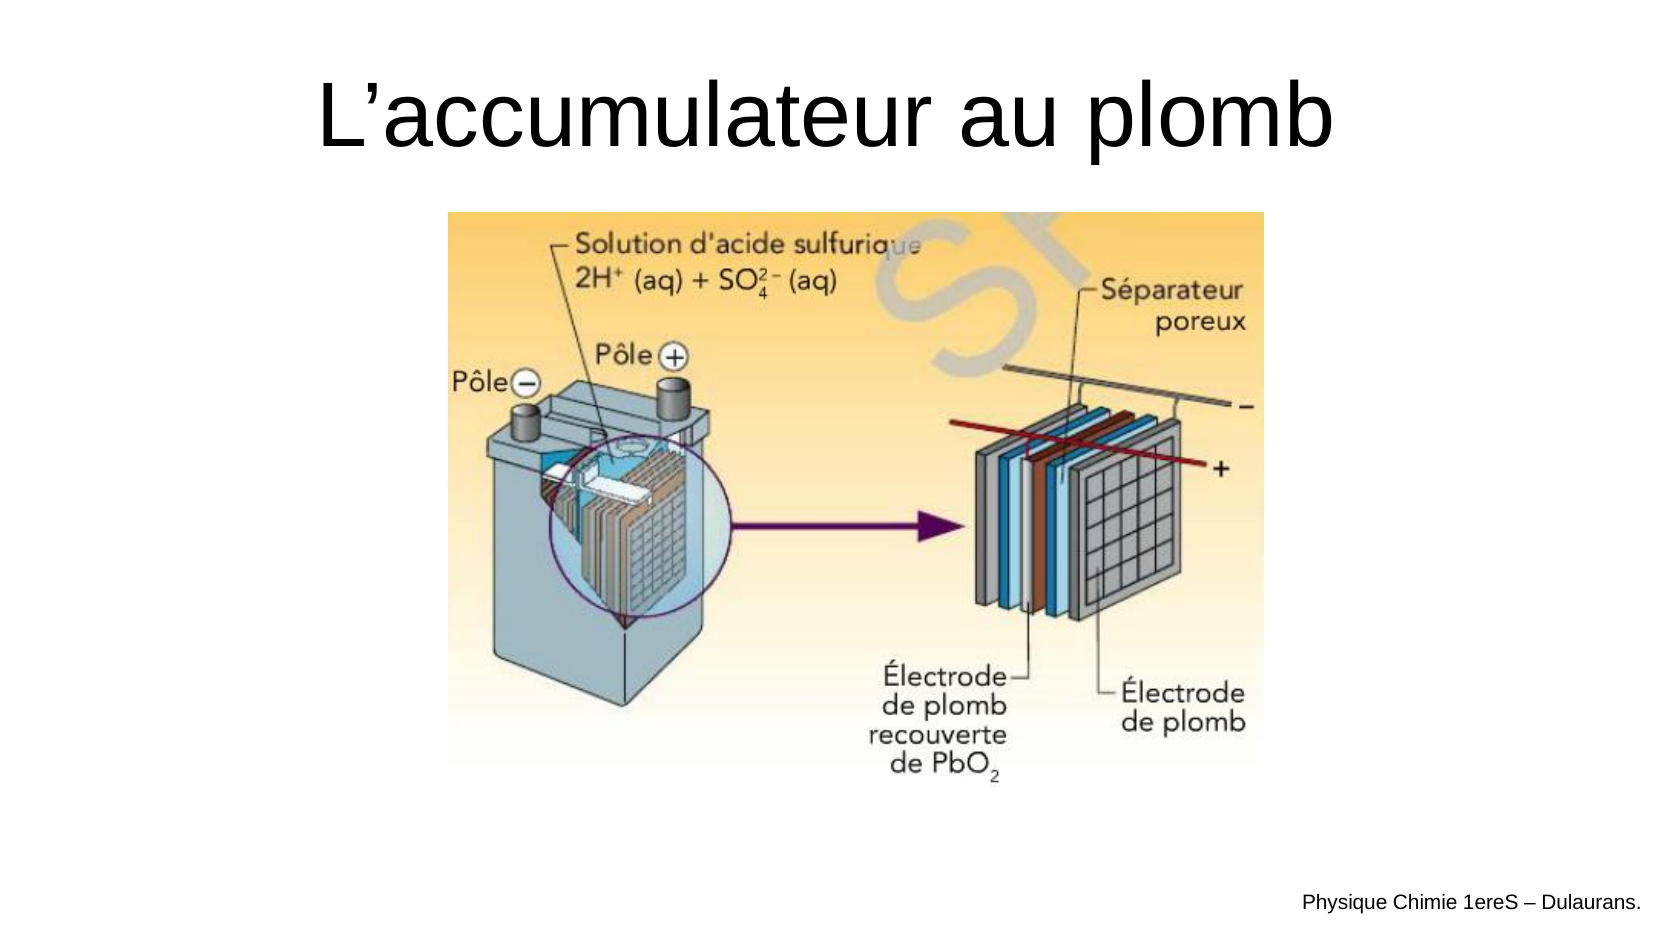

# L’accumulateur au plomb
Physique Chimie 1ereS – Dulaurans.